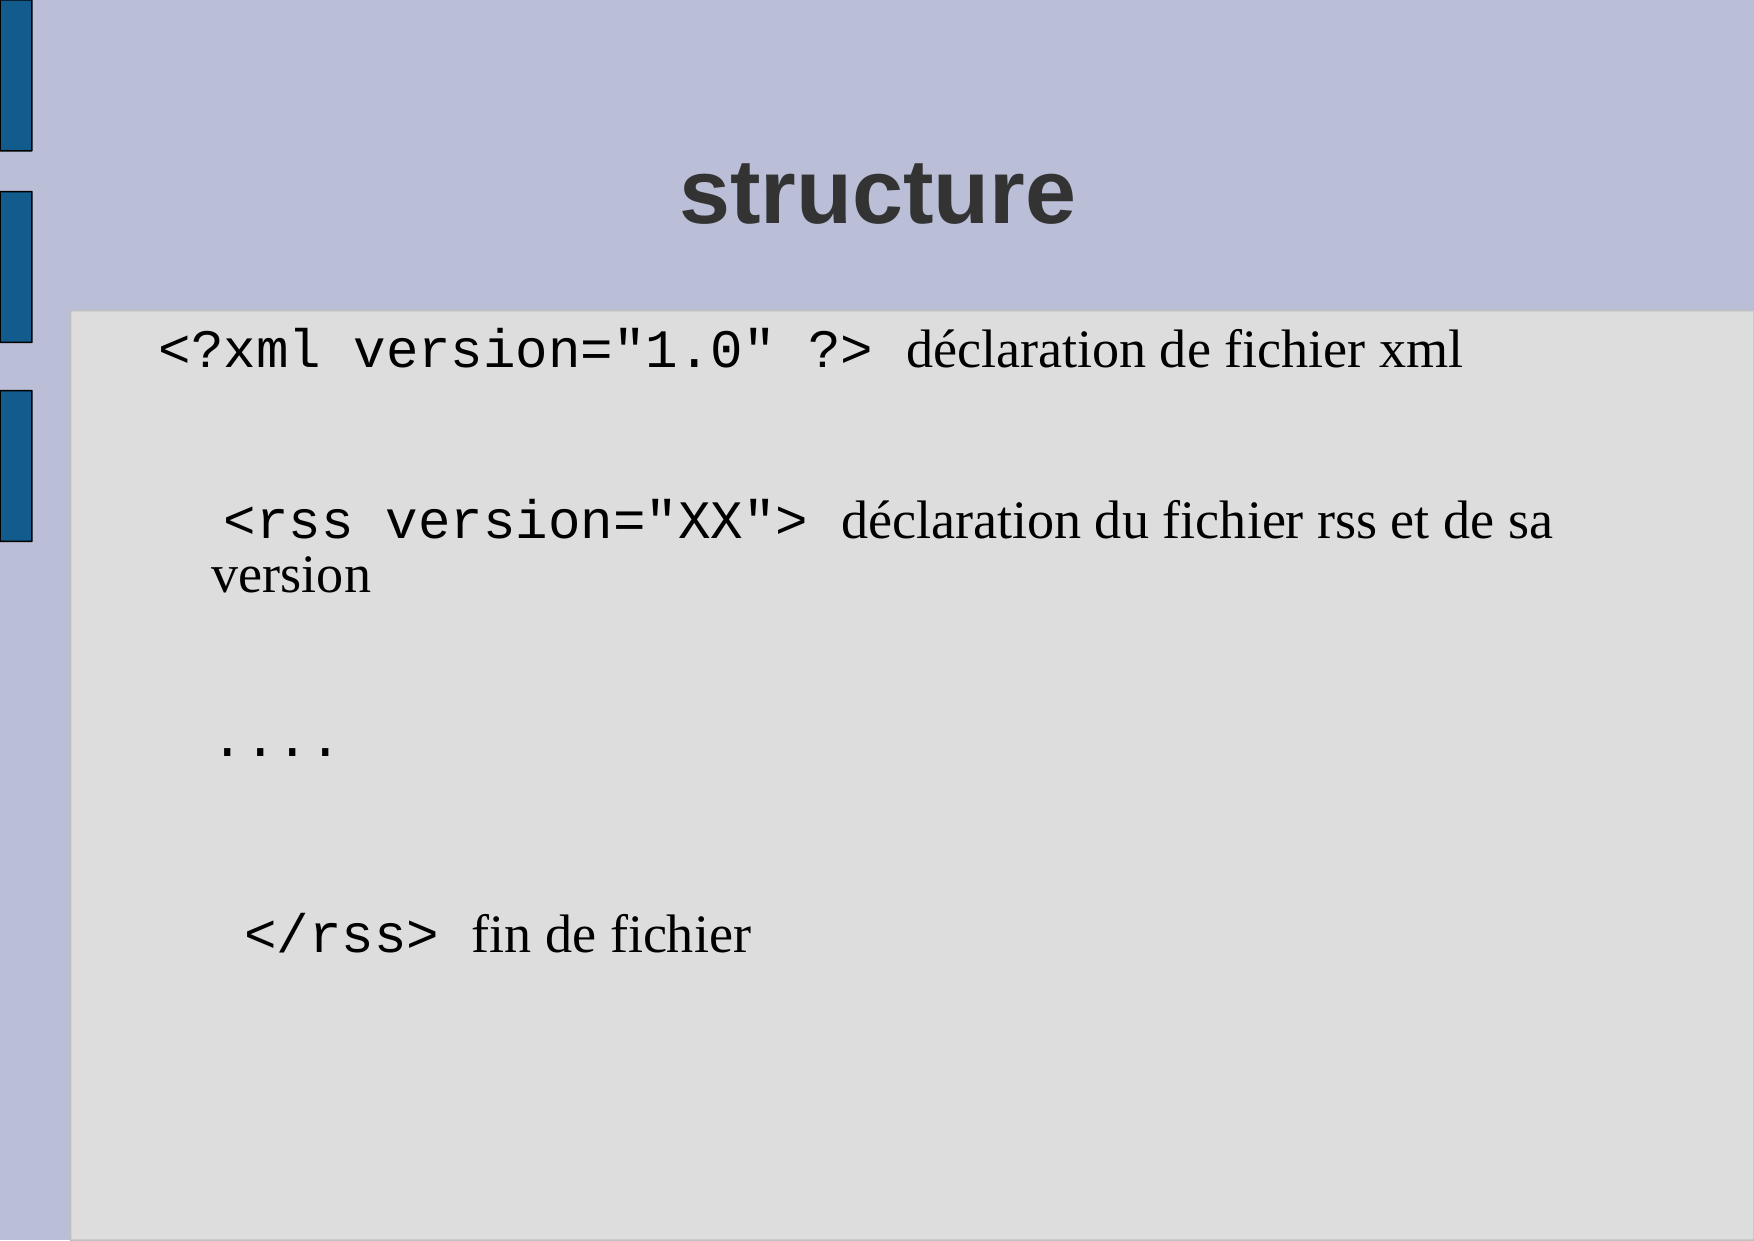

# structure
<?xml version="1.0" ?> déclaration de fichier xml
 <rss version="XX"> déclaration du fichier rss et de sa version
....
 </rss> fin de fichier